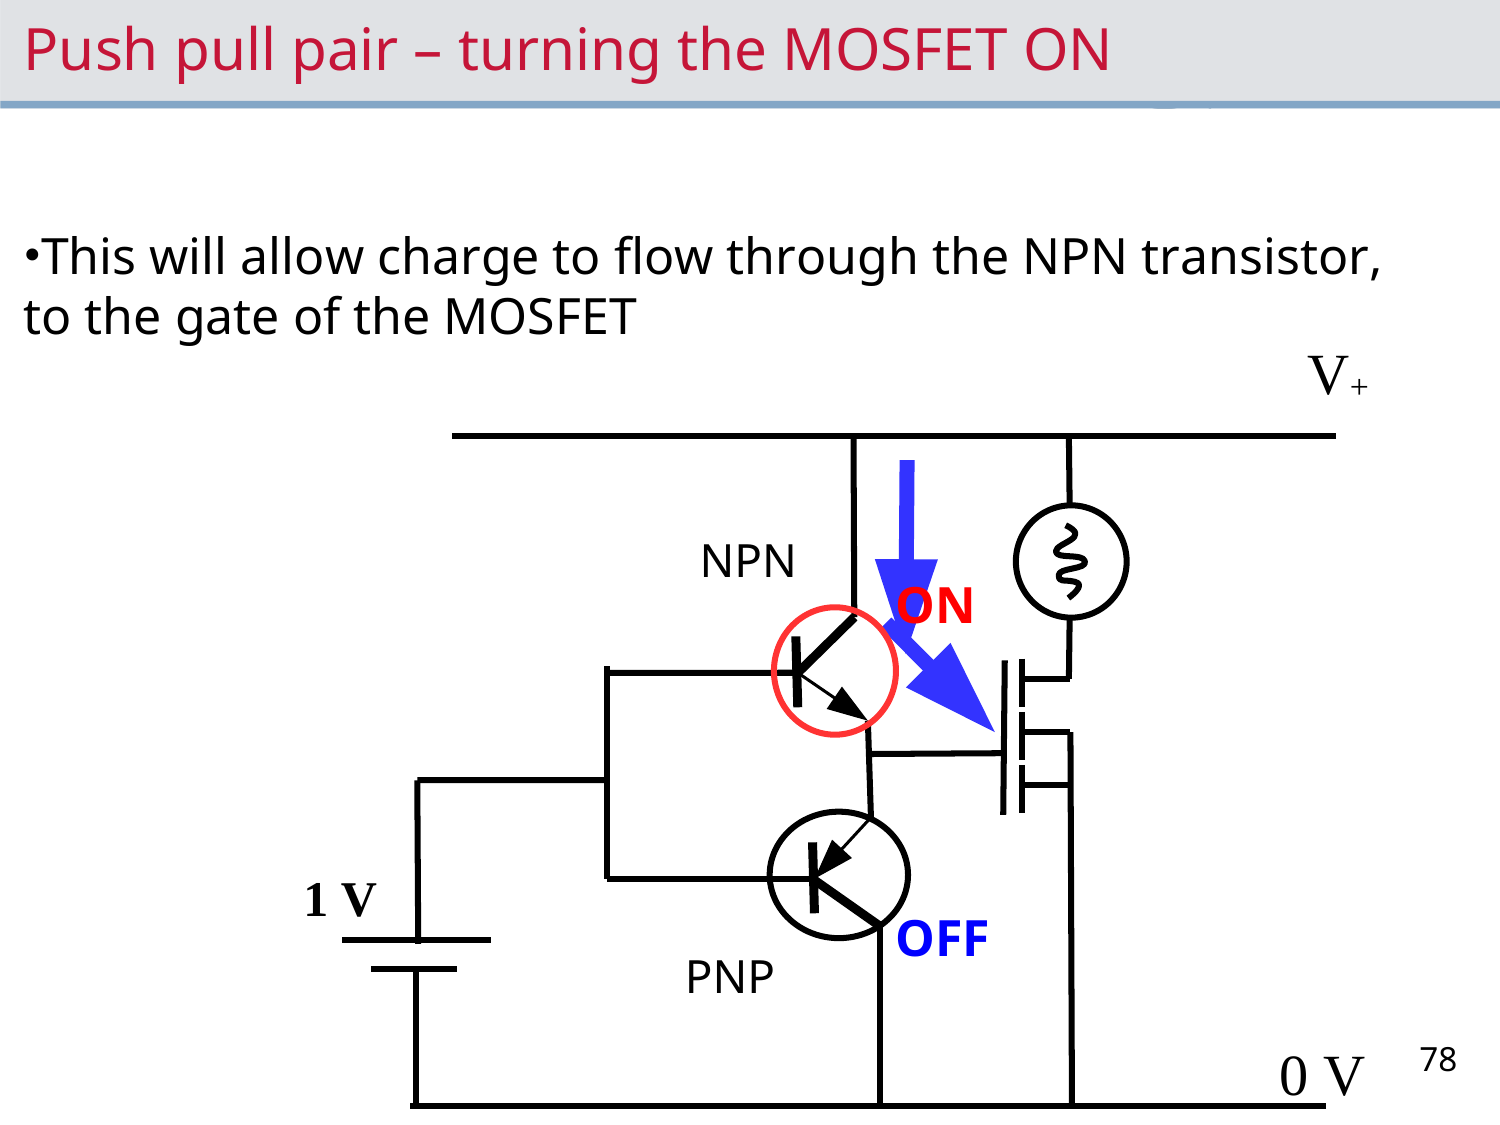

# Push pull pair – turning the MOSFET ON
This will allow charge to flow through the NPN transistor, to the gate of the MOSFET
V+
NPN
ON
1 V
OFF
PNP
0 V